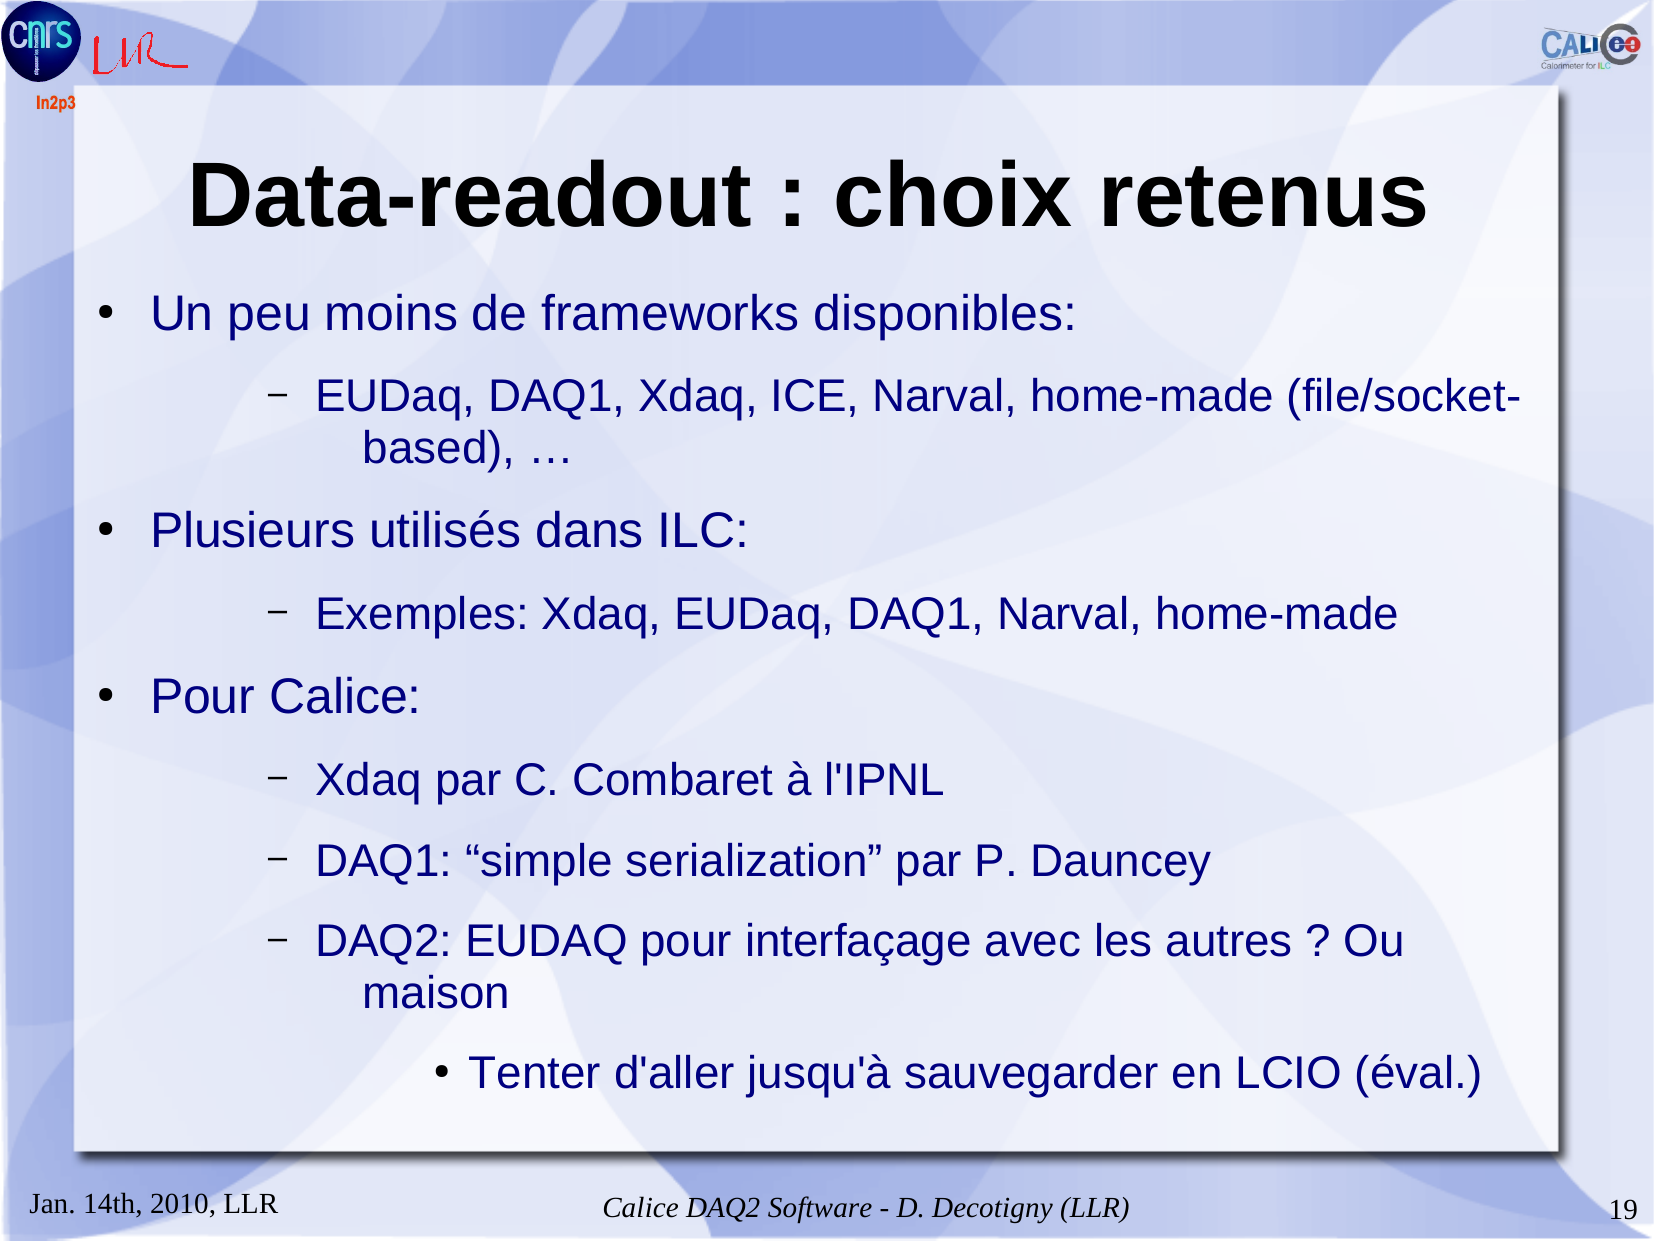

# Data-readout : choix retenus
Un peu moins de frameworks disponibles:
EUDaq, DAQ1, Xdaq, ICE, Narval, home-made (file/socket-based), …
Plusieurs utilisés dans ILC:
Exemples: Xdaq, EUDaq, DAQ1, Narval, home-made
Pour Calice:
Xdaq par C. Combaret à l'IPNL
DAQ1: “simple serialization” par P. Dauncey
DAQ2: EUDAQ pour interfaçage avec les autres ? Ou maison
Tenter d'aller jusqu'à sauvegarder en LCIO (éval.)
Jan. 14th, 2010, LLR
Calice DAQ2 Software - D. Decotigny (LLR)
19